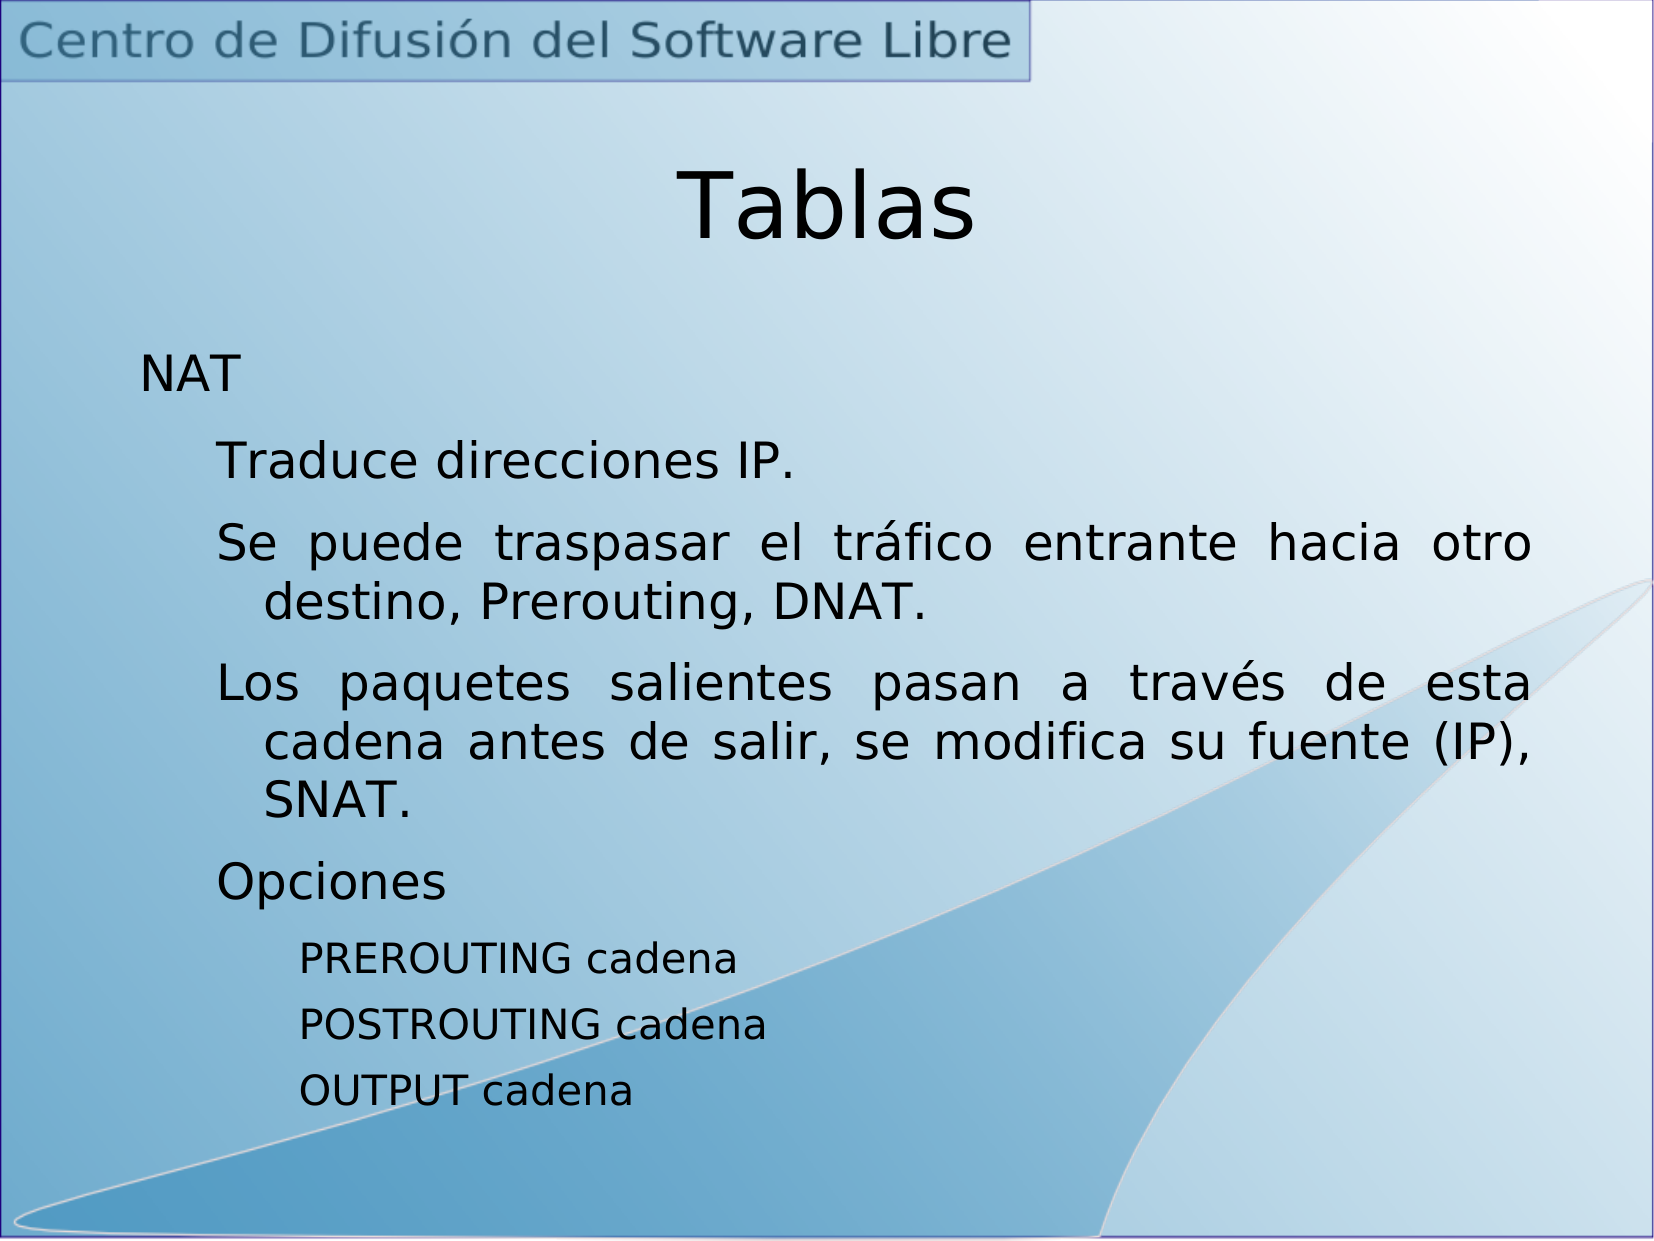

# Tablas
NAT
Traduce direcciones IP.
Se puede traspasar el tráfico entrante hacia otro destino, Prerouting, DNAT.
Los paquetes salientes pasan a través de esta cadena antes de salir, se modifica su fuente (IP), SNAT.
Opciones
PREROUTING cadena
POSTROUTING cadena
OUTPUT cadena